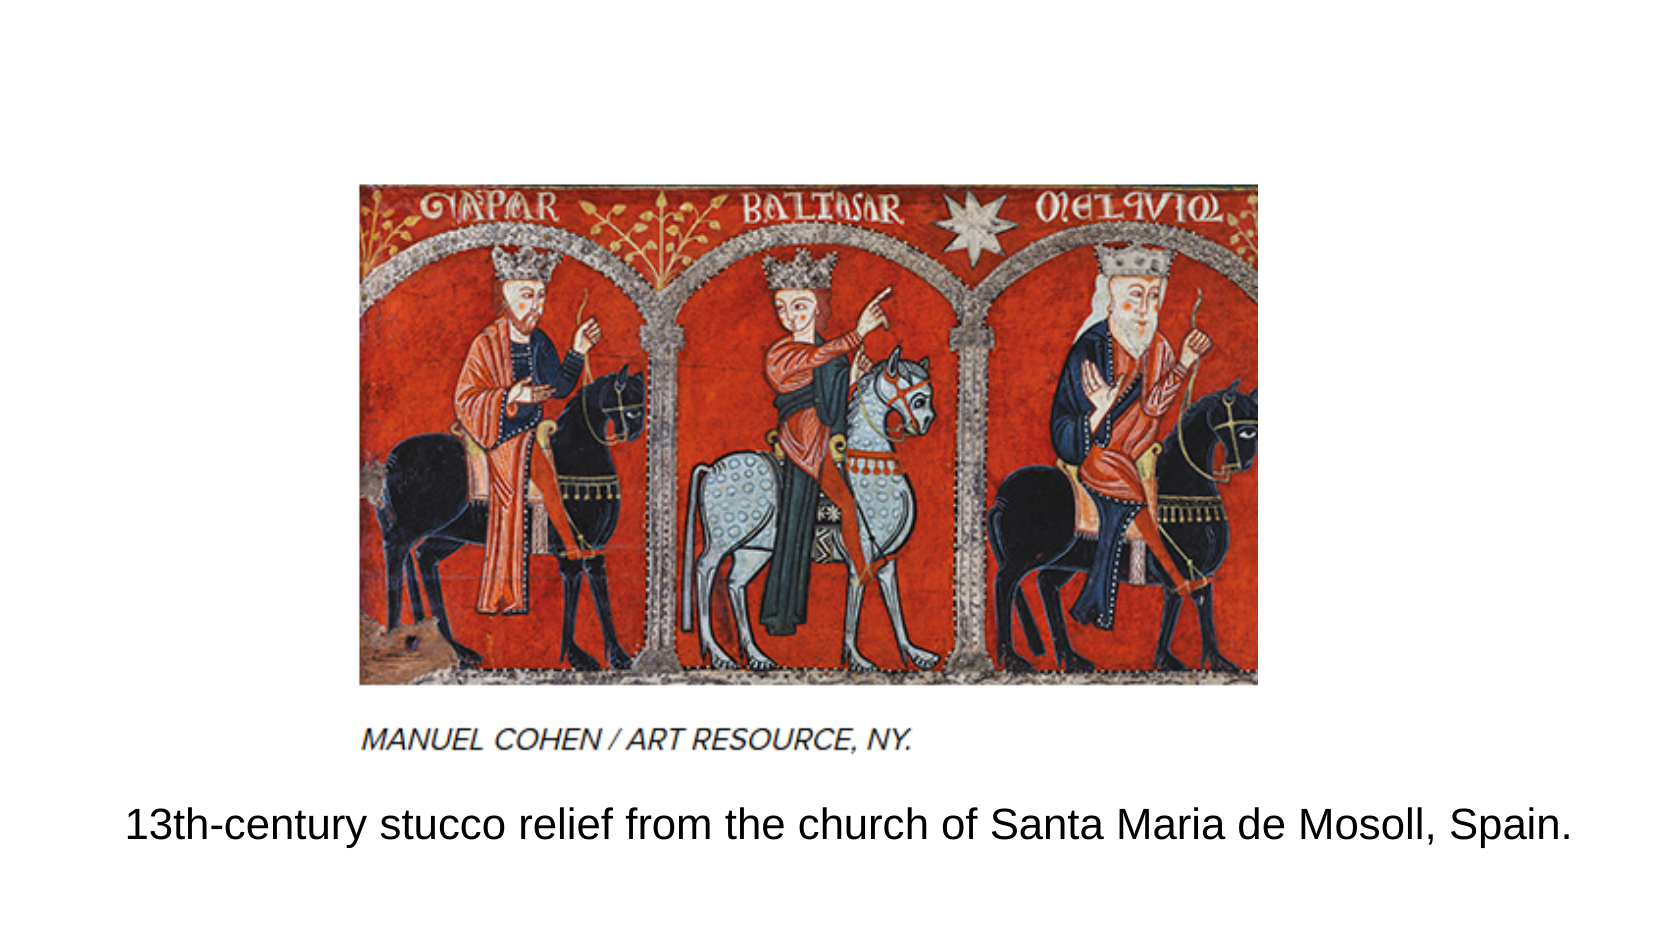

13th-century stucco relief from the church of Santa Maria de Mosoll, Spain.